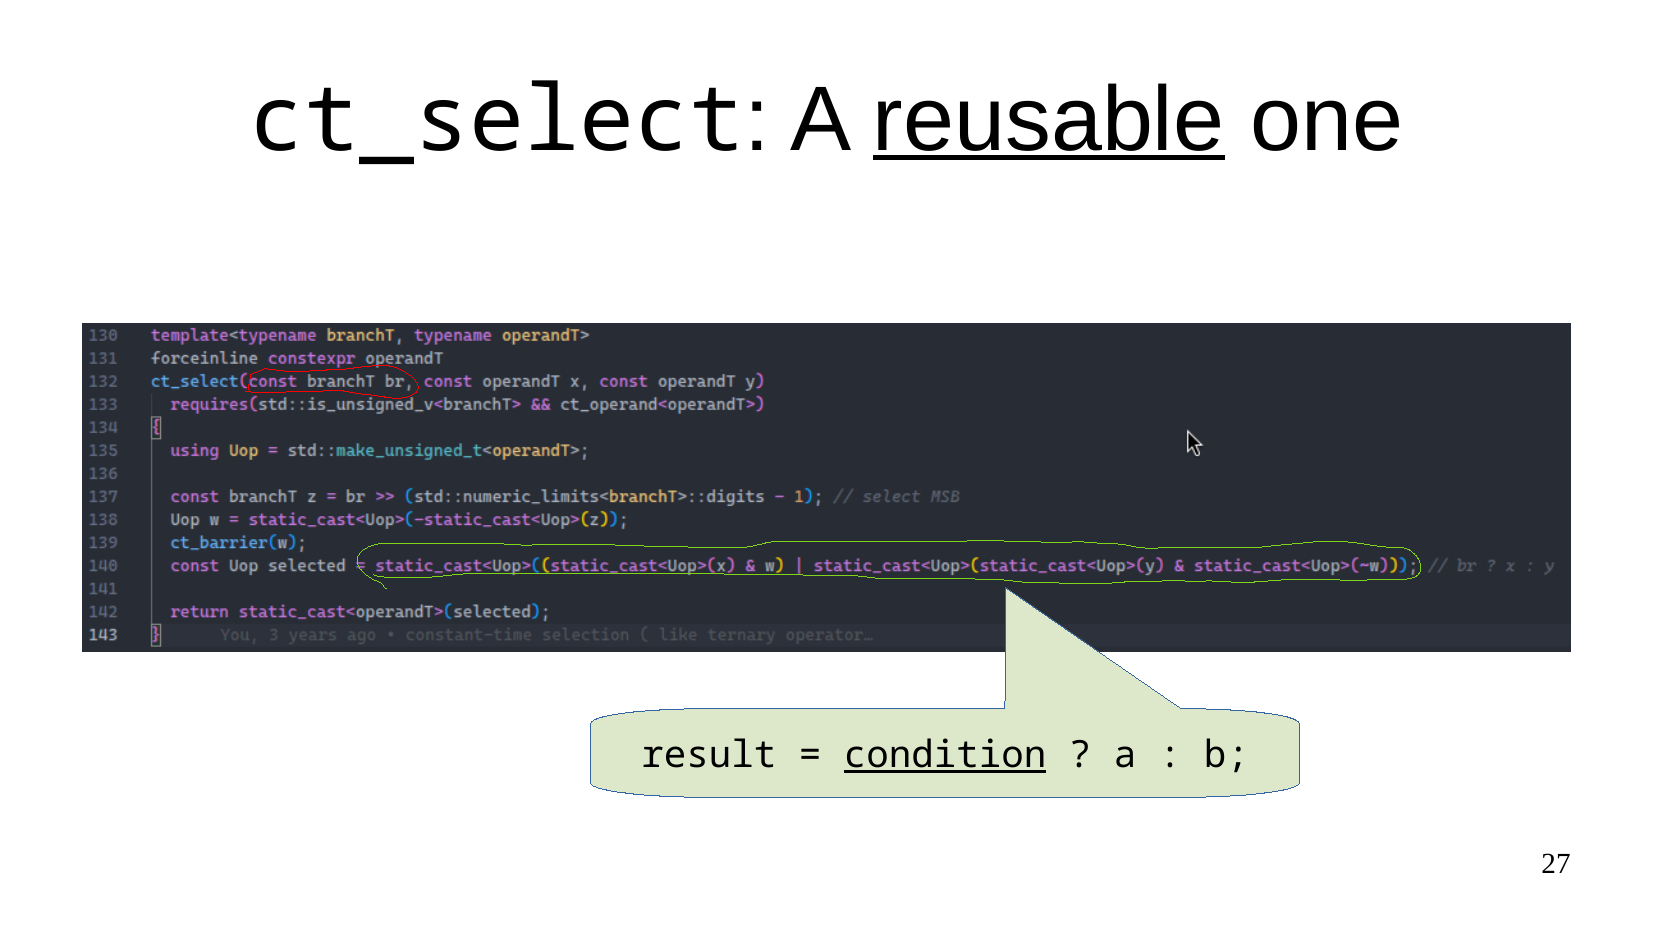

# ct_select: A reusable one
result = condition ? a : b;
27